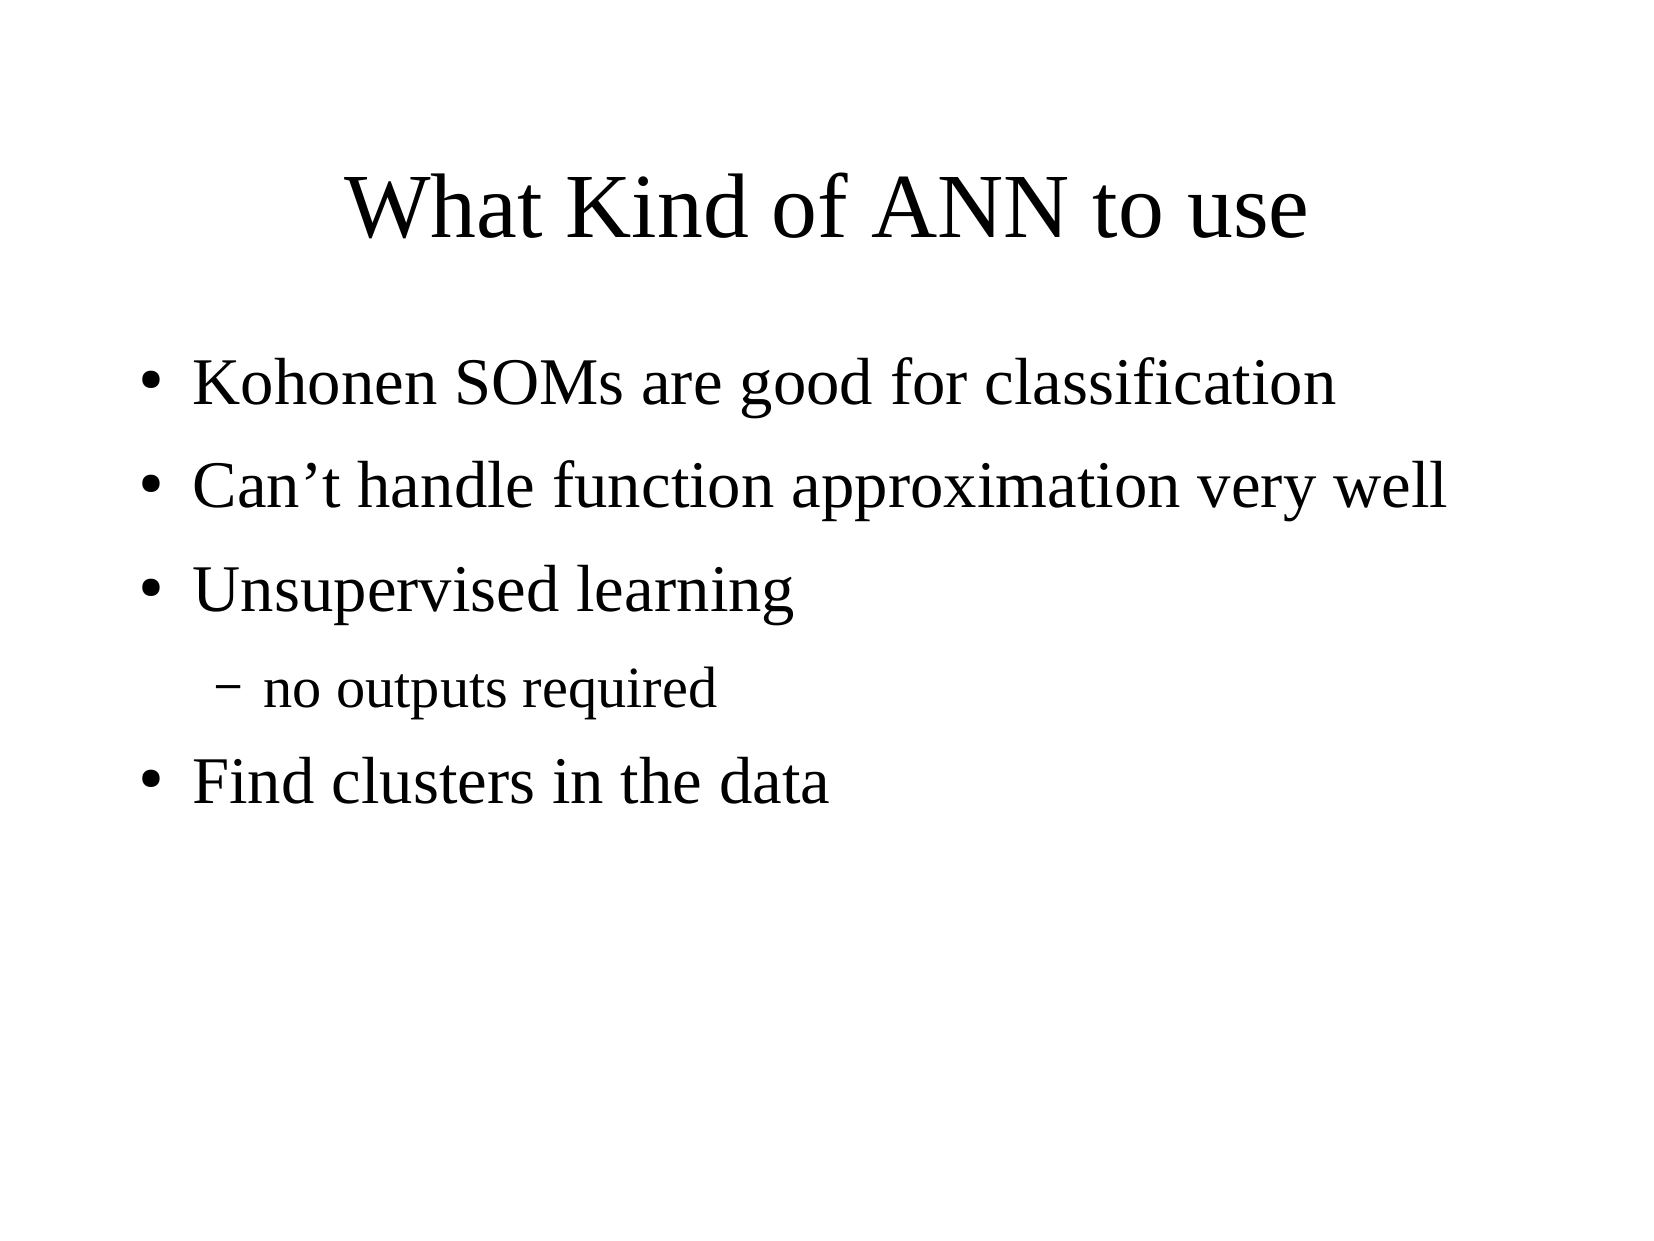

# What Kind of ANN to use
Kohonen SOMs are good for classification
Can’t handle function approximation very well
Unsupervised learning
no outputs required
Find clusters in the data